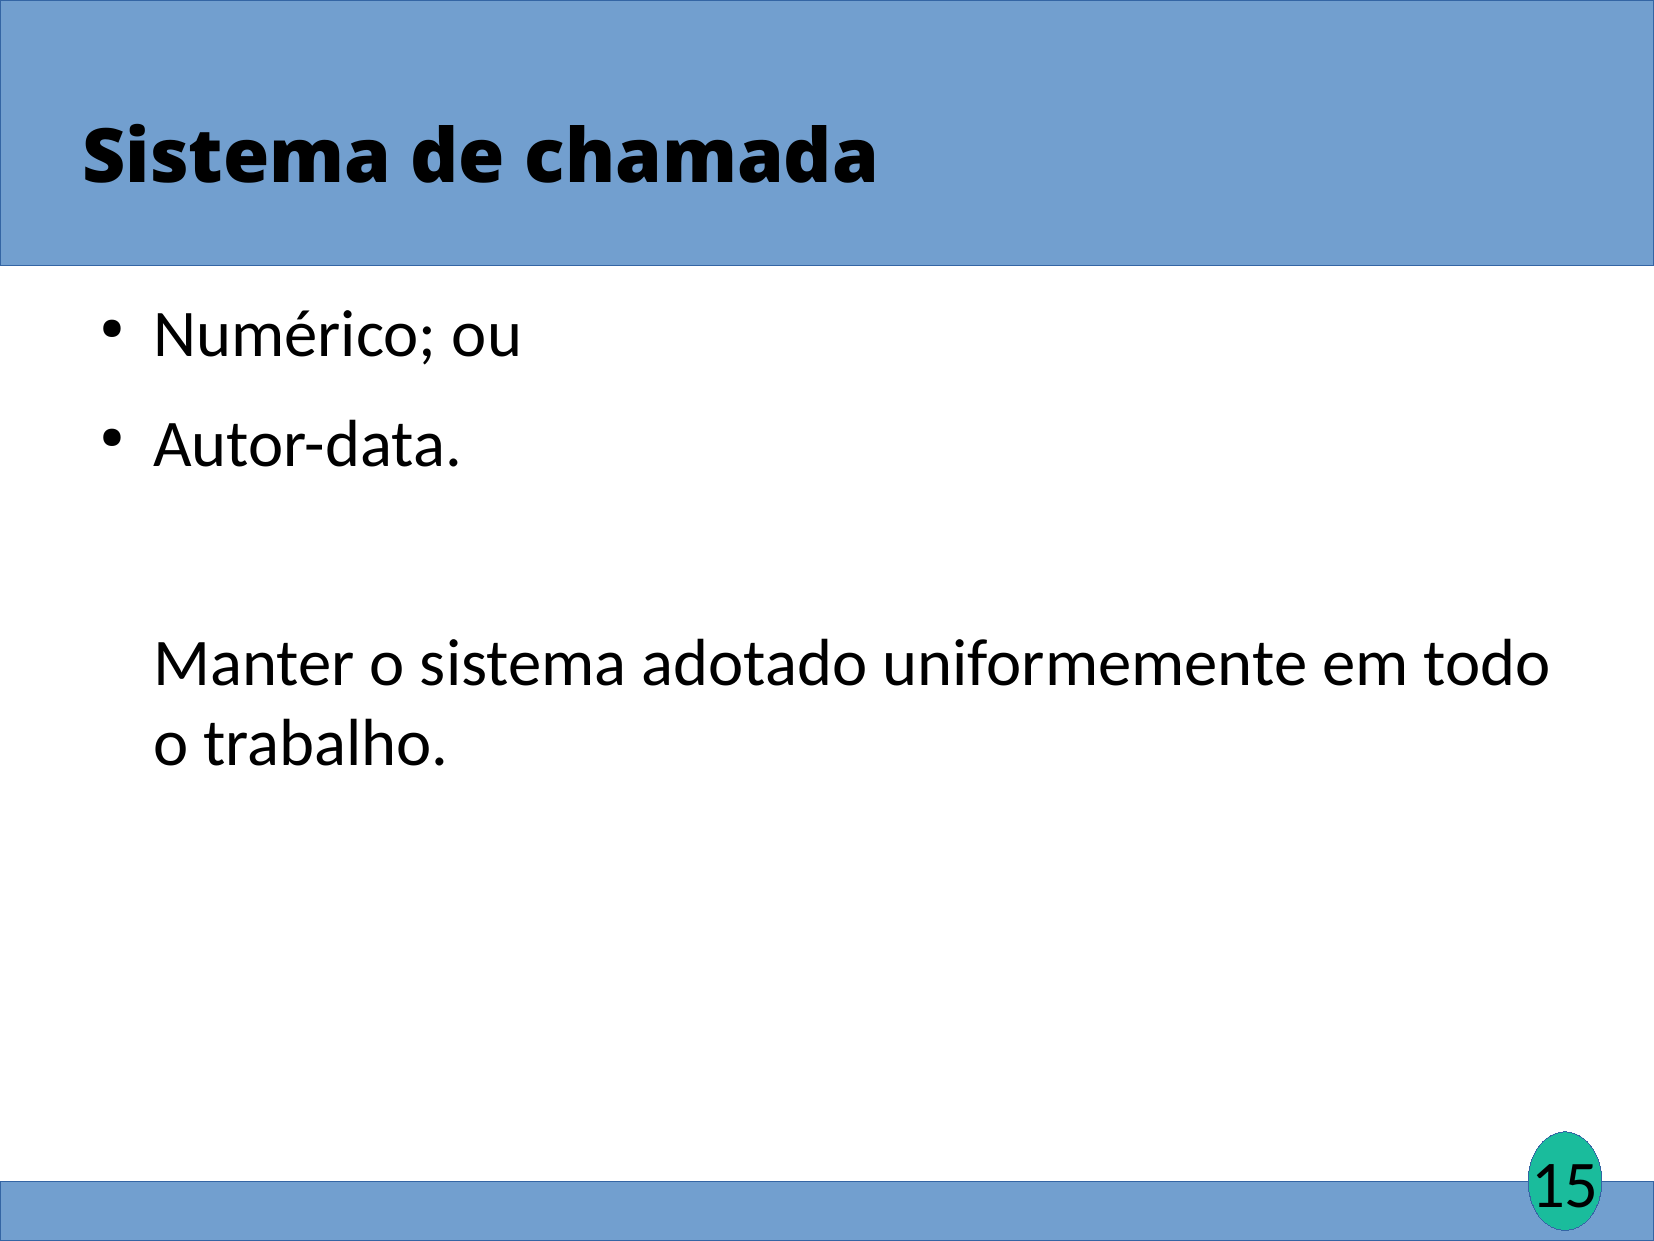

# Sistema de chamada
Numérico; ou
Autor-data.
Manter o sistema adotado uniformemente em todo o trabalho.